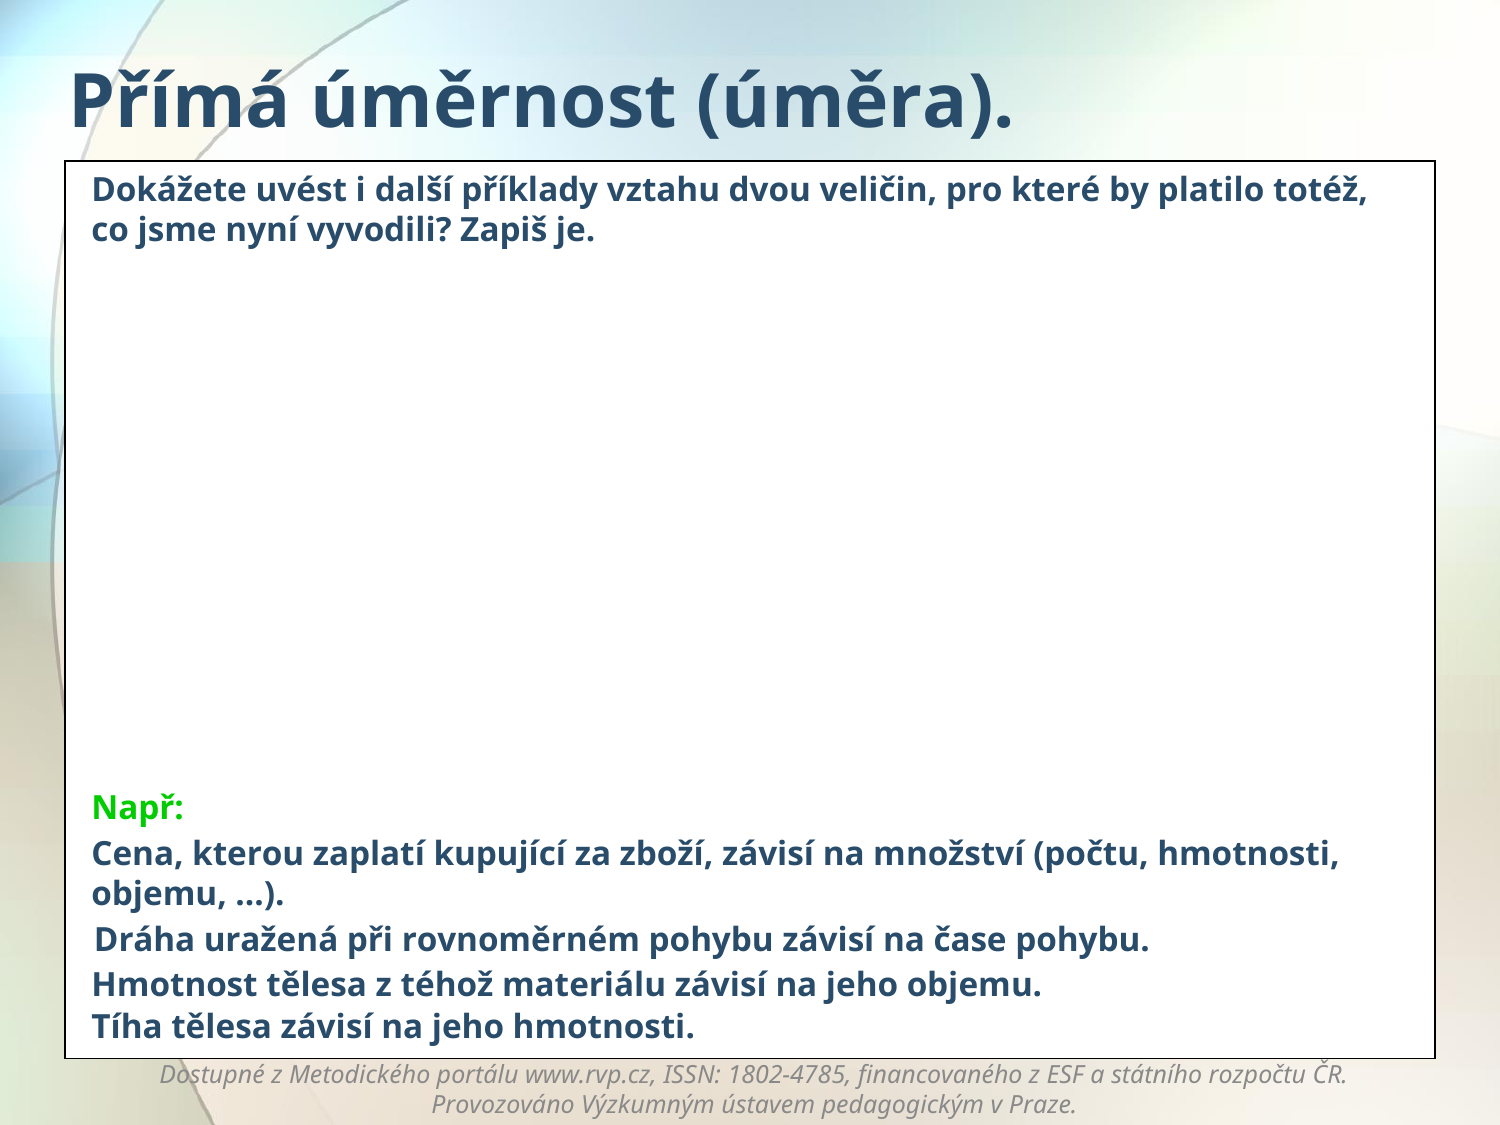

# Přímá úměrnost (úměra).
Dokážete uvést i další příklady vztahu dvou veličin, pro které by platilo totéž, co jsme nyní vyvodili? Zapiš je.
Např:
Cena, kterou zaplatí kupující za zboží, závisí na množství (počtu, hmotnosti, objemu, …).
Dráha uražená při rovnoměrném pohybu závisí na čase pohybu.
Hmotnost tělesa z téhož materiálu závisí na jeho objemu.
Tíha tělesa závisí na jeho hmotnosti.